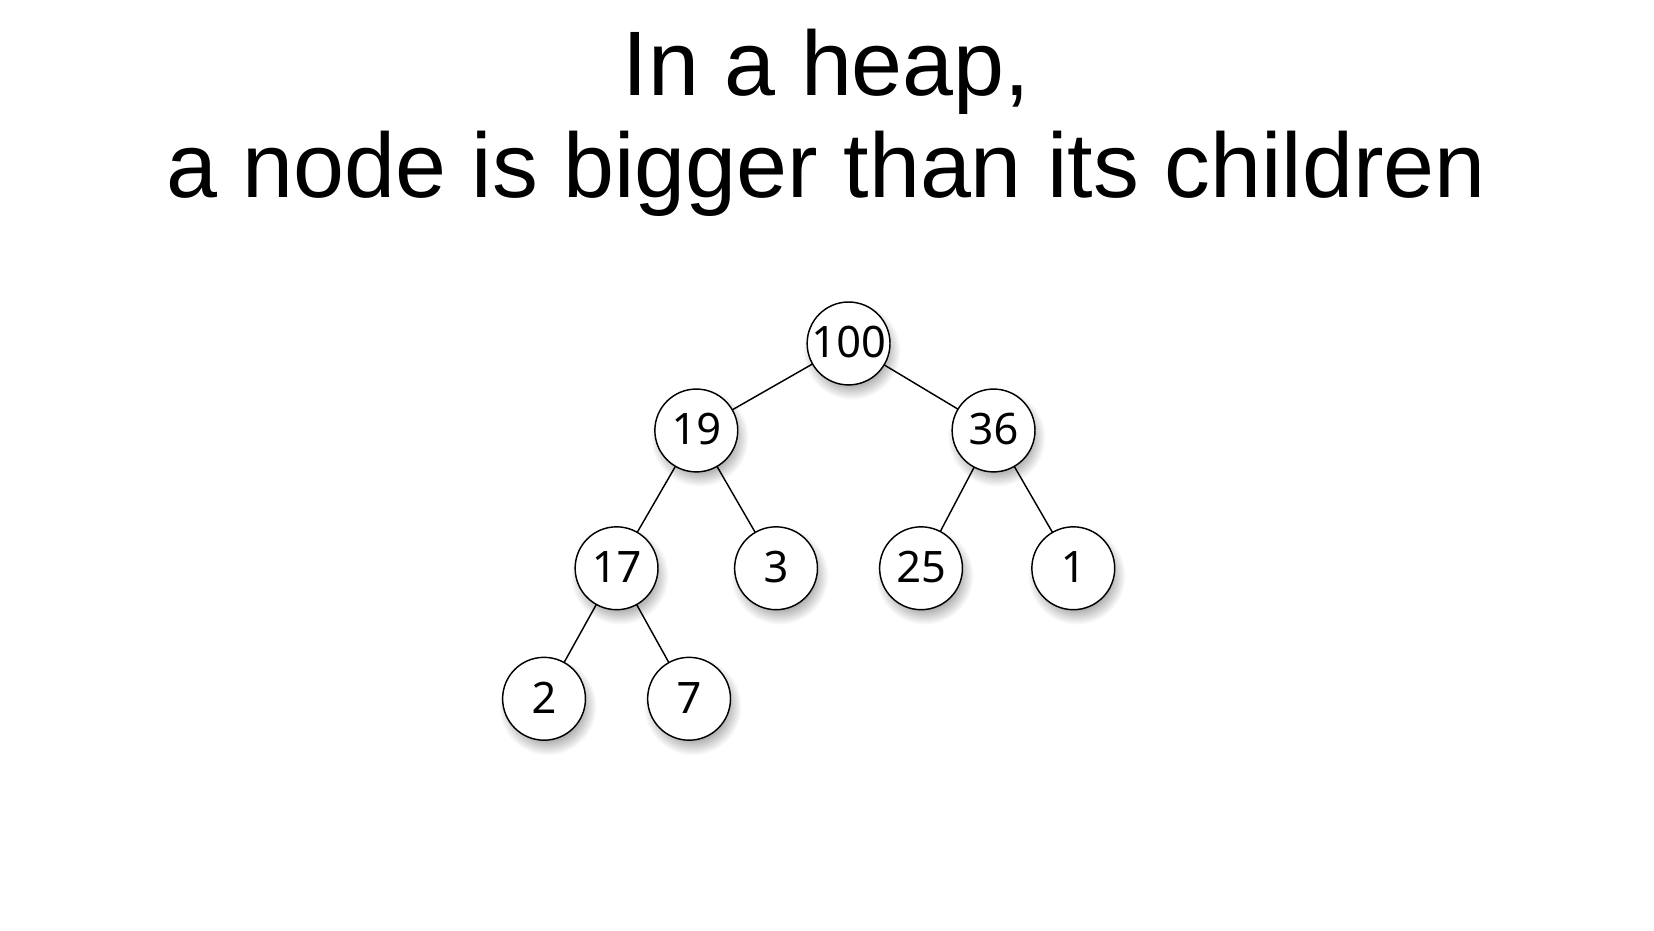

# In a heap, a node is bigger than its children